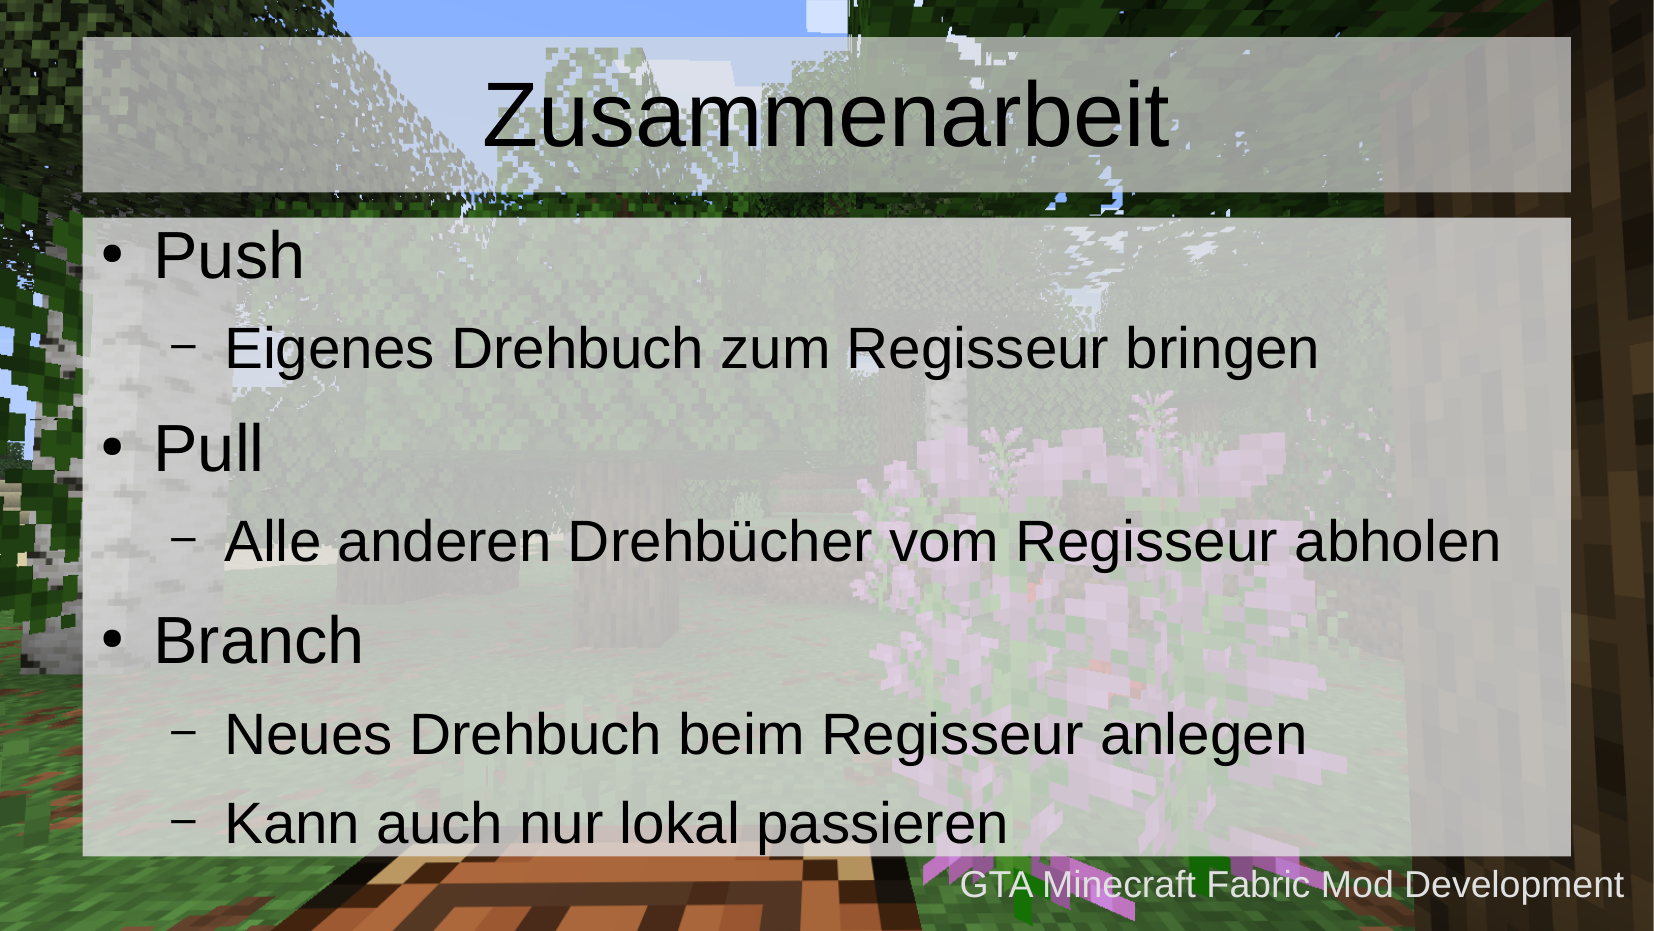

# Zusammenarbeit
Push
Eigenes Drehbuch zum Regisseur bringen
Pull
Alle anderen Drehbücher vom Regisseur abholen
Branch
Neues Drehbuch beim Regisseur anlegen
Kann auch nur lokal passieren